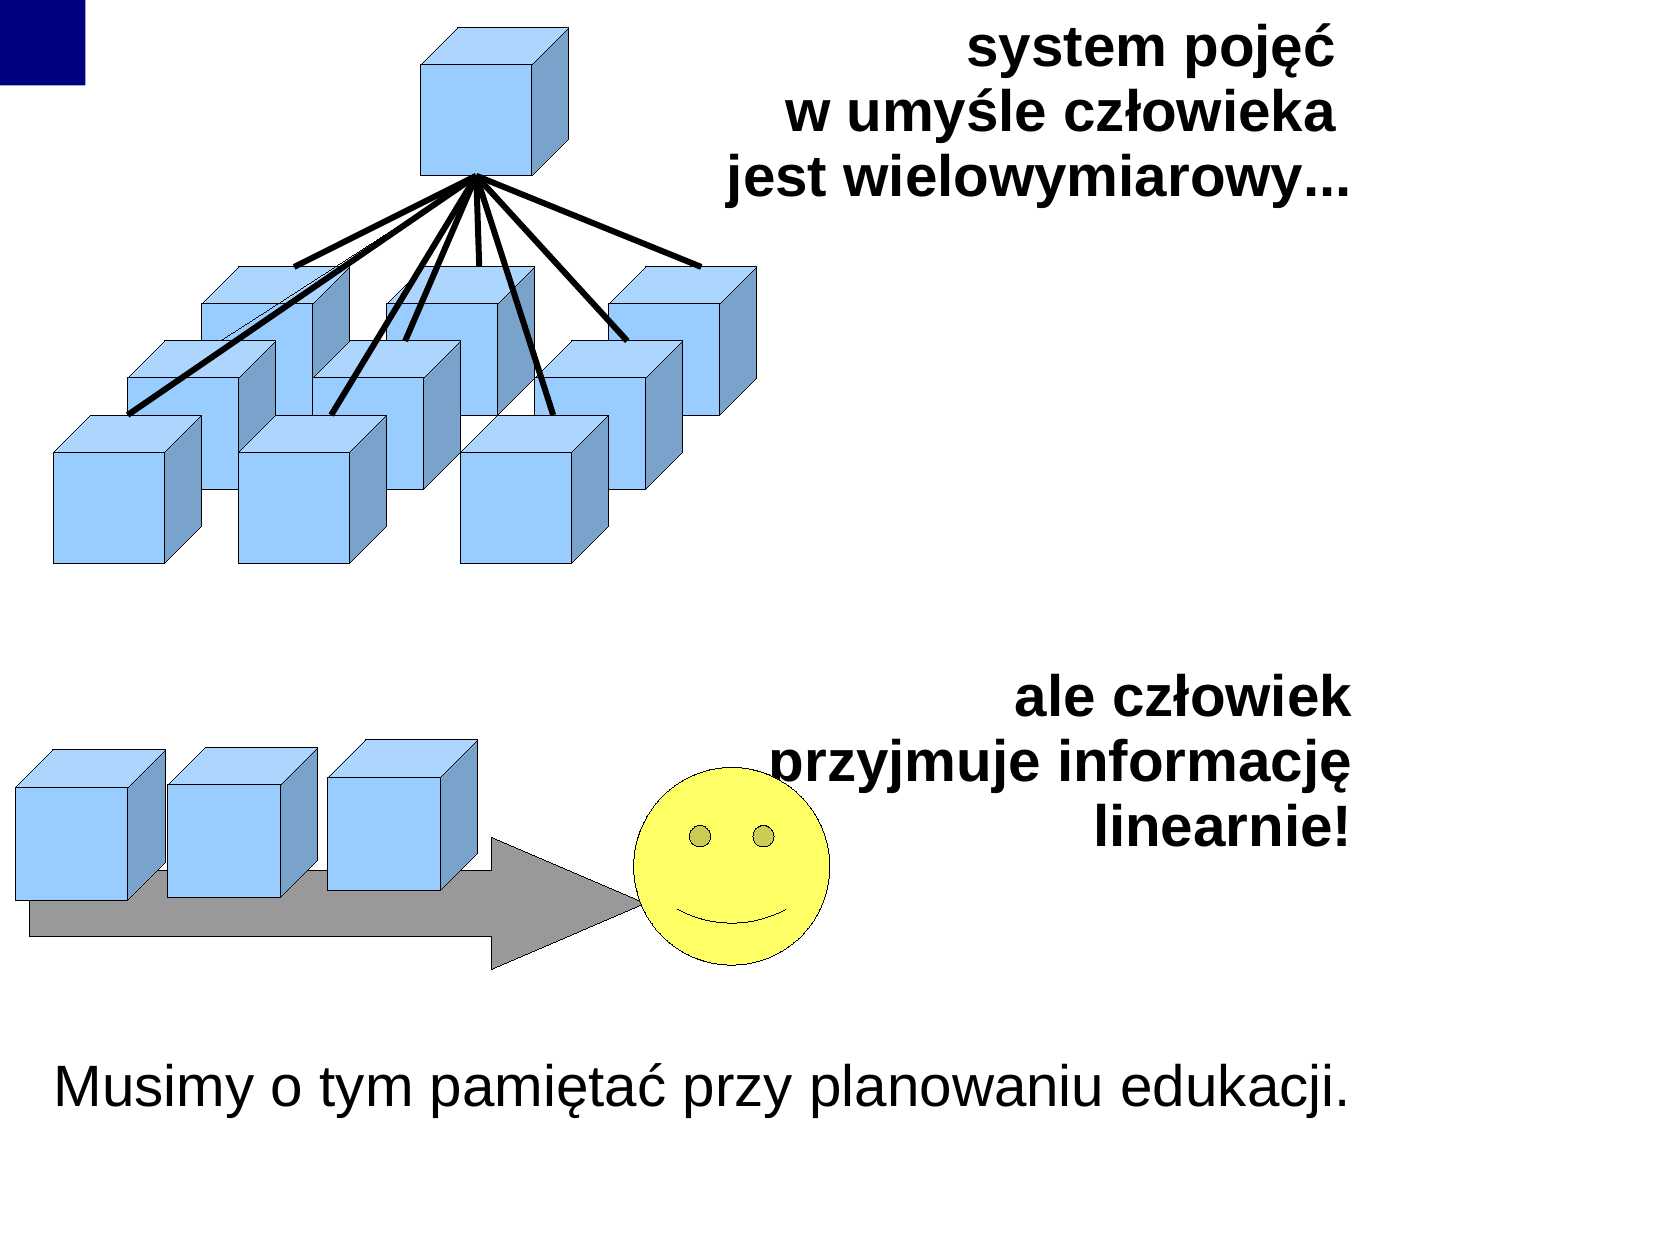

system pojęć
w umyśle człowieka
jest wielowymiarowy...
ale człowiek
przyjmuje informację
linearnie!
Musimy o tym pamiętać przy planowaniu edukacji.